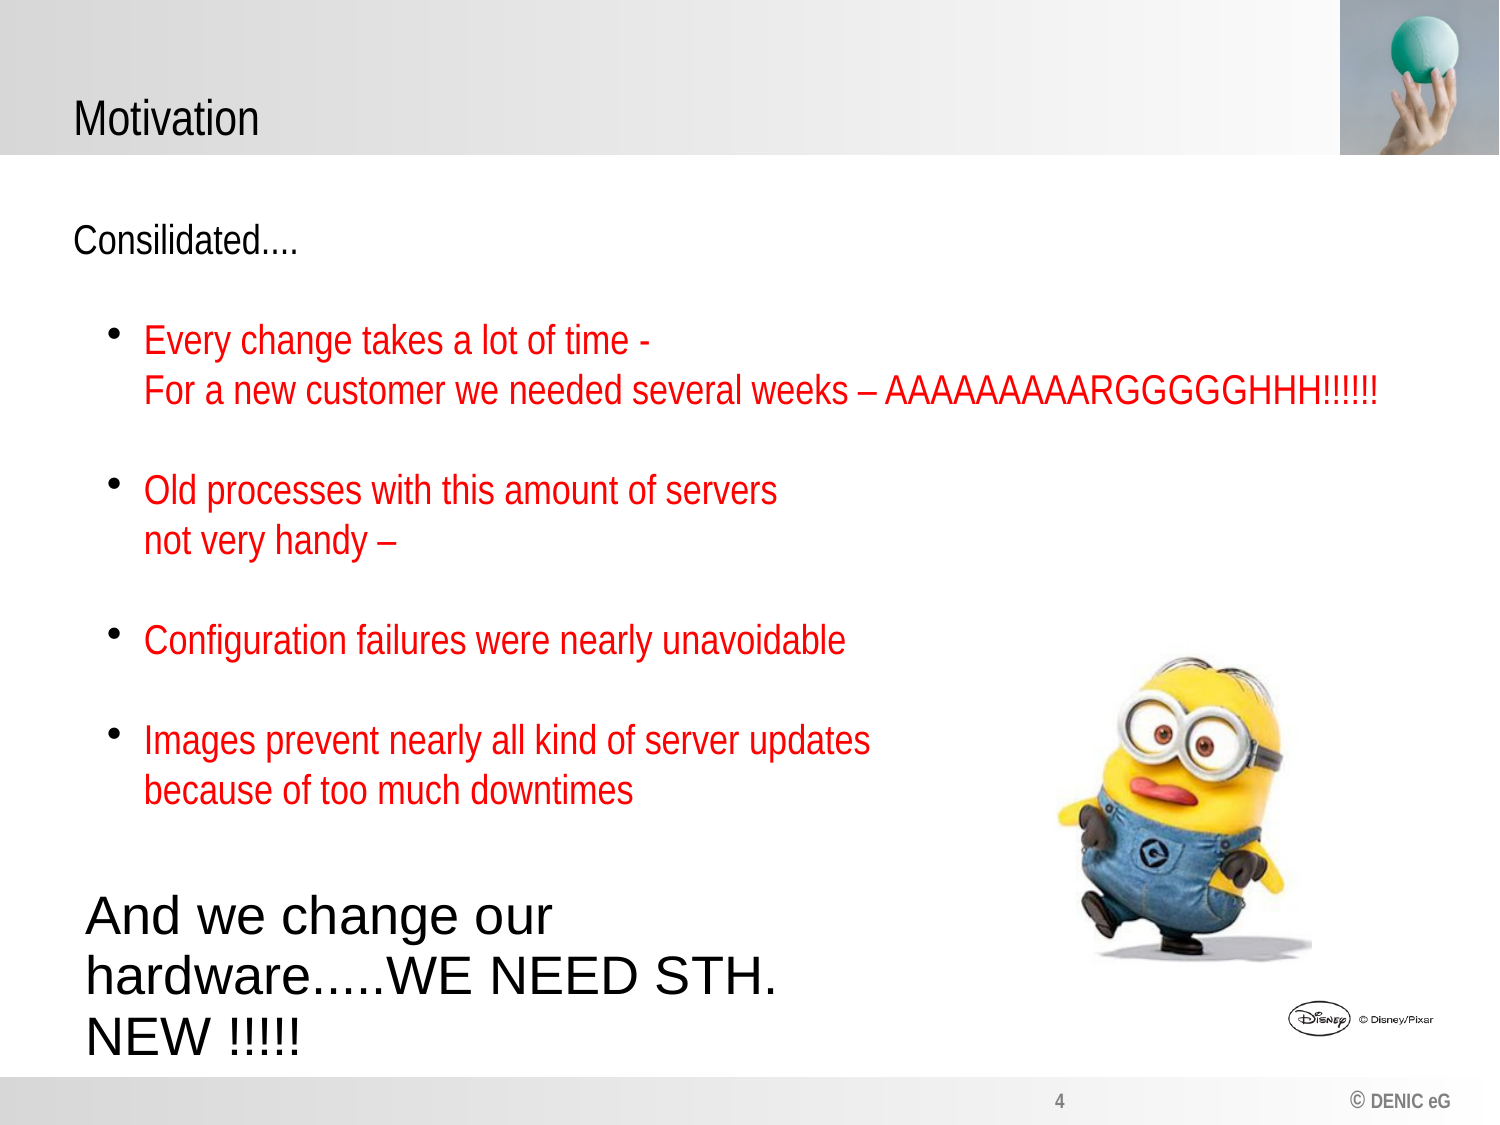

Motivation
Consilidated....
Every change takes a lot of time -
For a new customer we needed several weeks – AAAAAAAAARGGGGGHHH!!!!!!
Old processes with this amount of servers
not very handy –
Configuration failures were nearly unavoidable
Images prevent nearly all kind of server updates
because of too much downtimes
And we change our hardware.....WE NEED STH. NEW !!!!!
 © DENIC eG